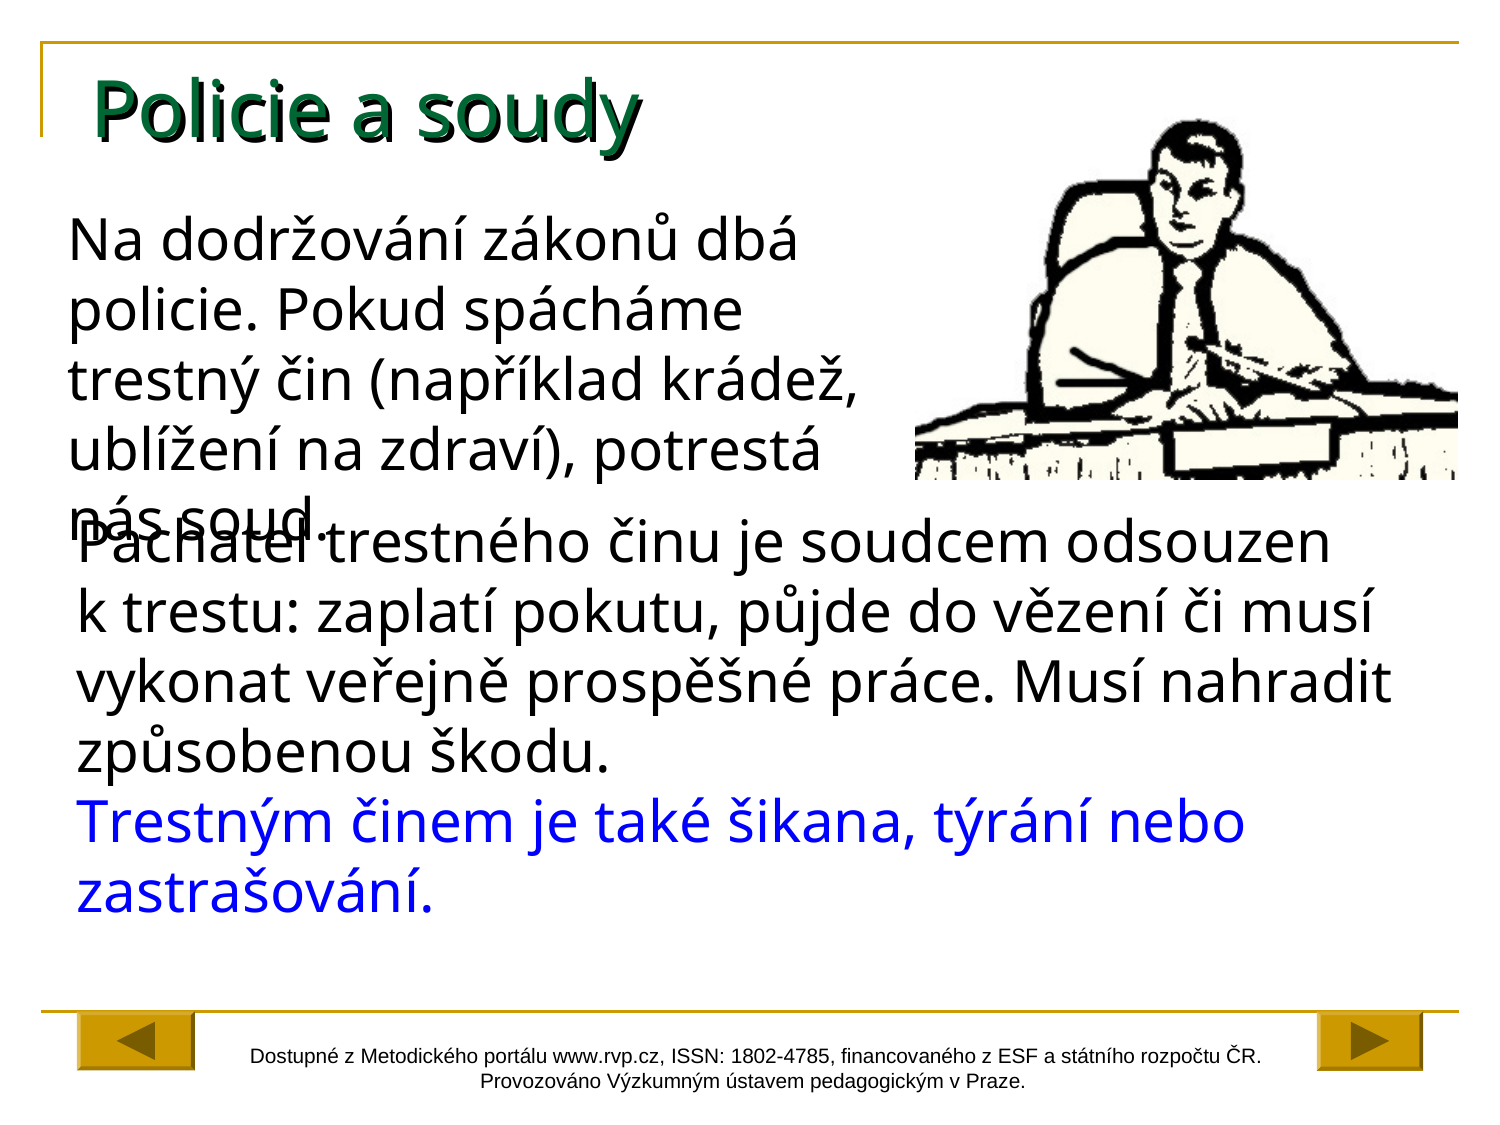

# Policie a soudy
Na dodržování zákonů dbá policie. Pokud spácháme trestný čin (například krádež, ublížení na zdraví), potrestá nás soud.
Pachatel trestného činu je soudcem odsouzen
k trestu: zaplatí pokutu, půjde do vězení či musí vykonat veřejně prospěšné práce. Musí nahradit způsobenou škodu.
Trestným činem je také šikana, týrání nebo zastrašování.